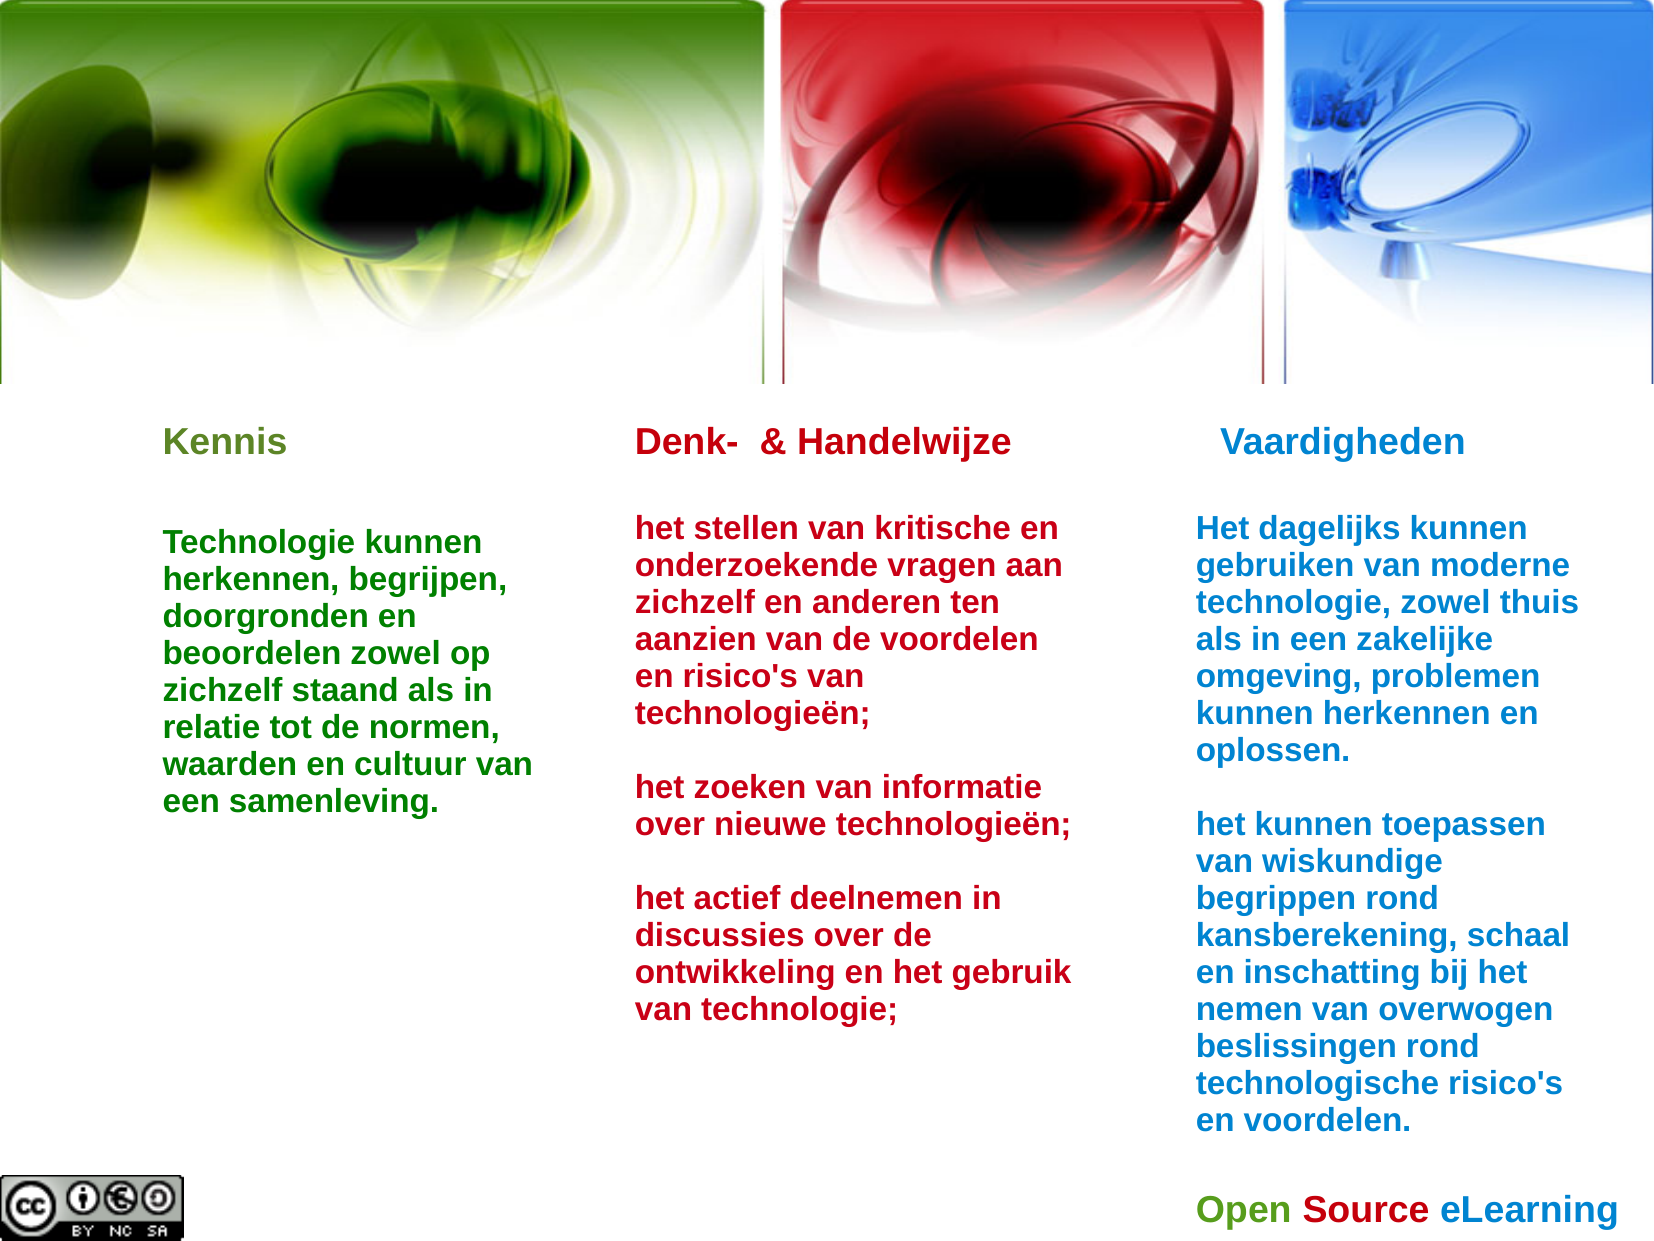

Kennis
Denk- & Handelwijze
Vaardigheden
het stellen van kritische en onderzoekende vragen aan zichzelf en anderen ten aanzien van de voordelen en risico's van technologieën;
het zoeken van informatie over nieuwe technologieën;
het actief deelnemen in discussies over de ontwikkeling en het gebruik van technologie;
Het dagelijks kunnen gebruiken van moderne technologie, zowel thuis als in een zakelijke omgeving, problemen kunnen herkennen en oplossen.
het kunnen toepassen van wiskundige begrippen rond kansberekening, schaal en inschatting bij het nemen van overwogen beslissingen rond technologische risico's en voordelen.
Technologie kunnen herkennen, begrijpen, doorgronden en beoordelen zowel op zichzelf staand als in relatie tot de normen, waarden en cultuur van een samenleving.
Open Source eLearning